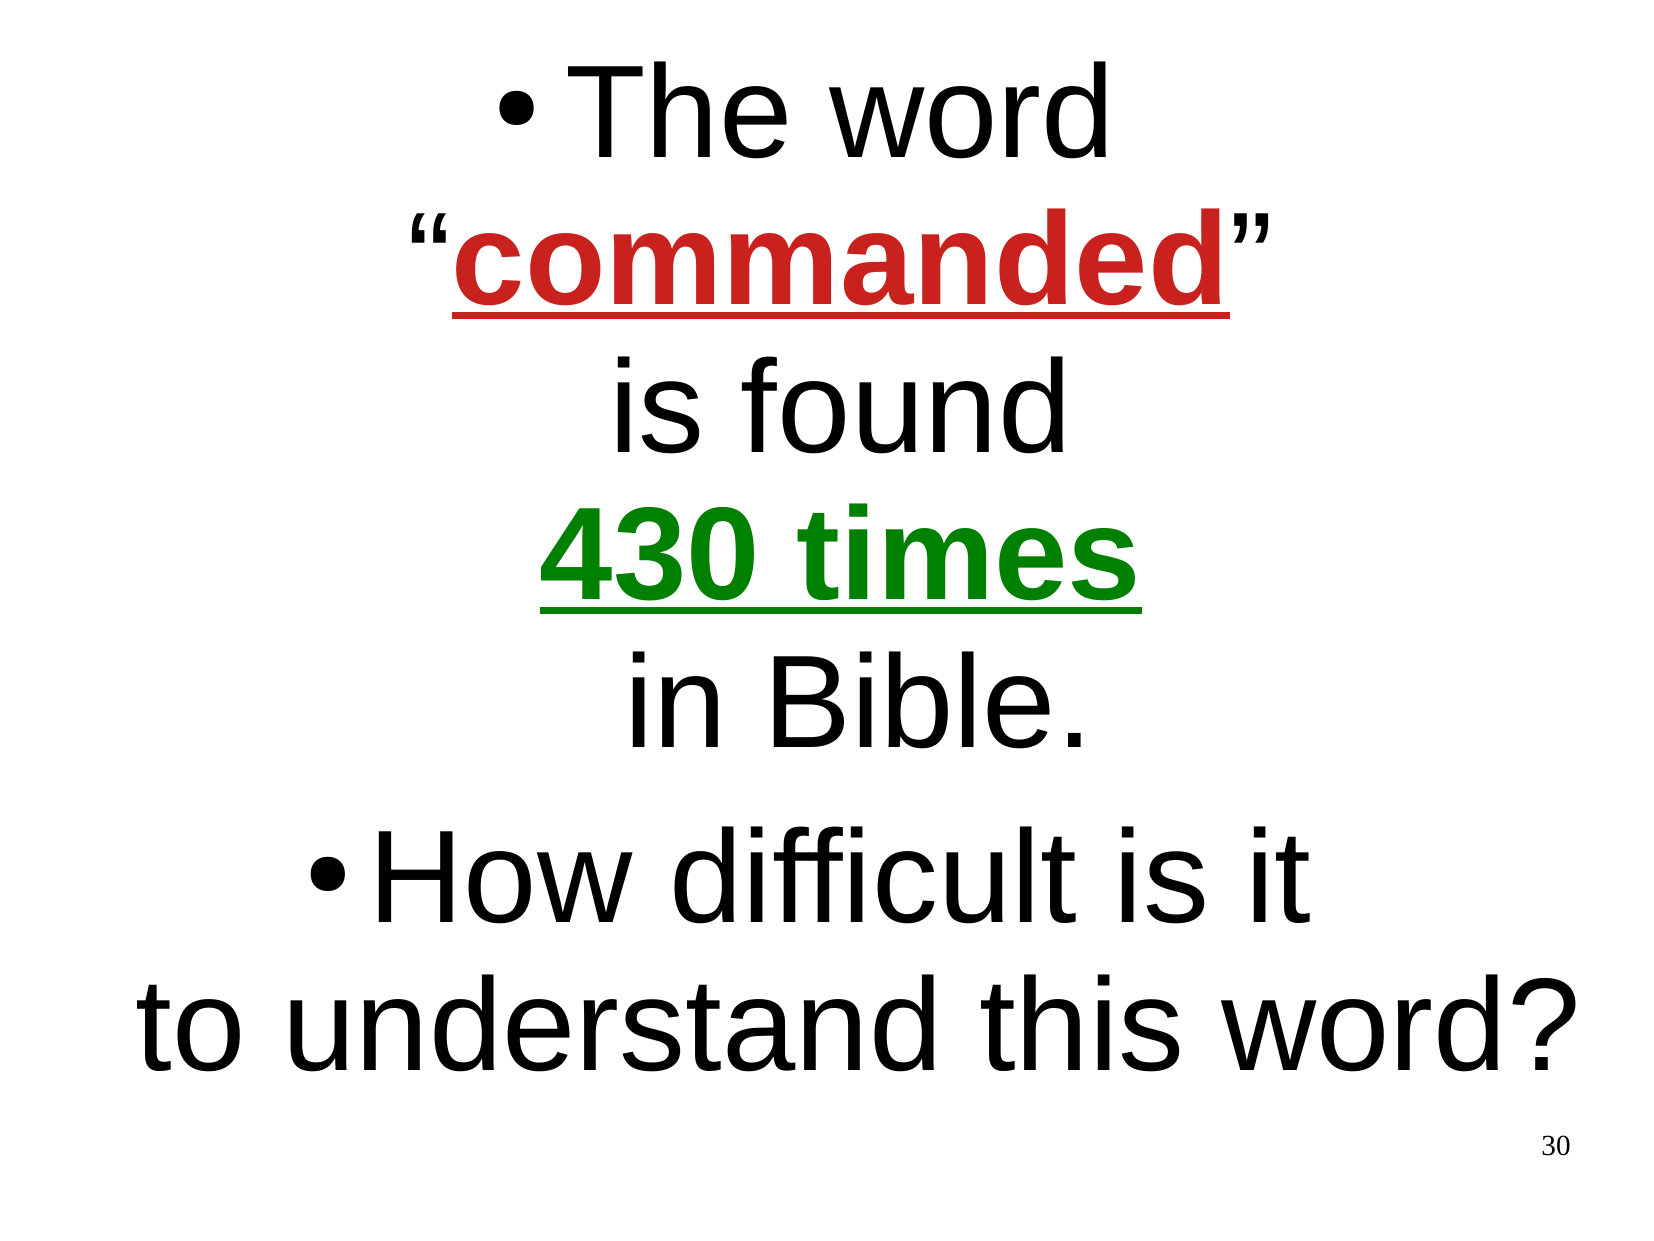

# The word “commanded” is found 430 times in Bible.
How difficult is it
to understand this word?
30